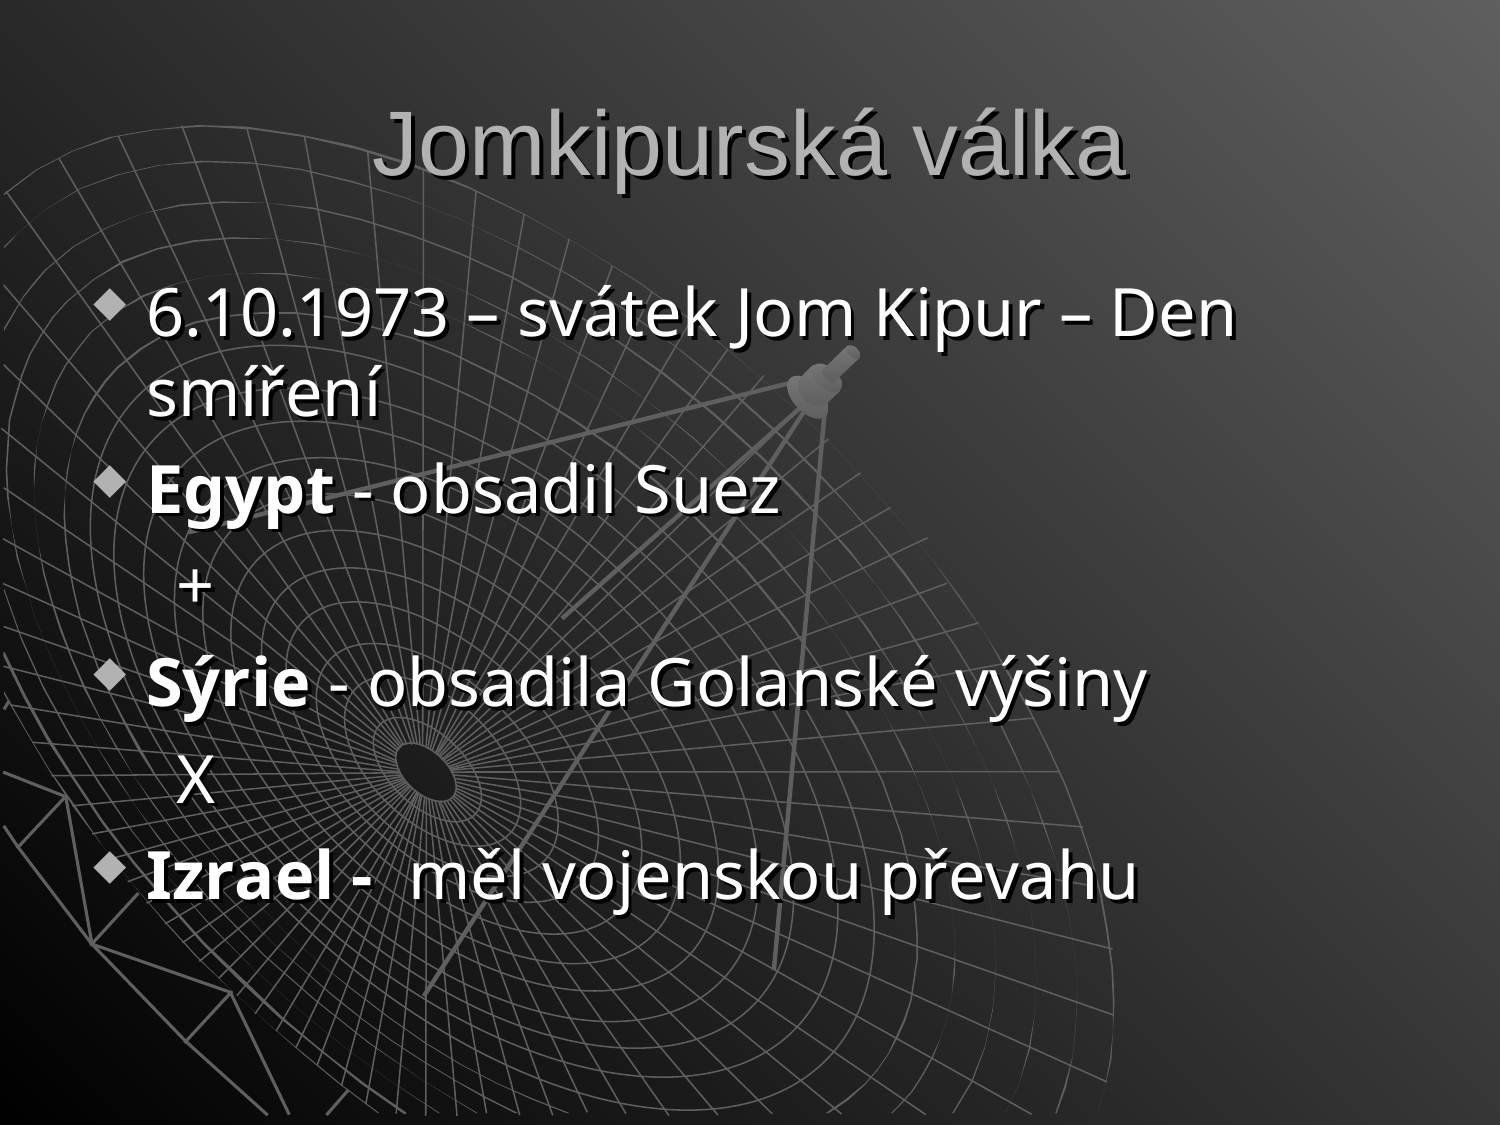

# Jomkipurská válka
6.10.1973 – svátek Jom Kipur – Den smíření
Egypt - obsadil Suez
 +
Sýrie - obsadila Golanské výšiny
 X
Izrael - měl vojenskou převahu